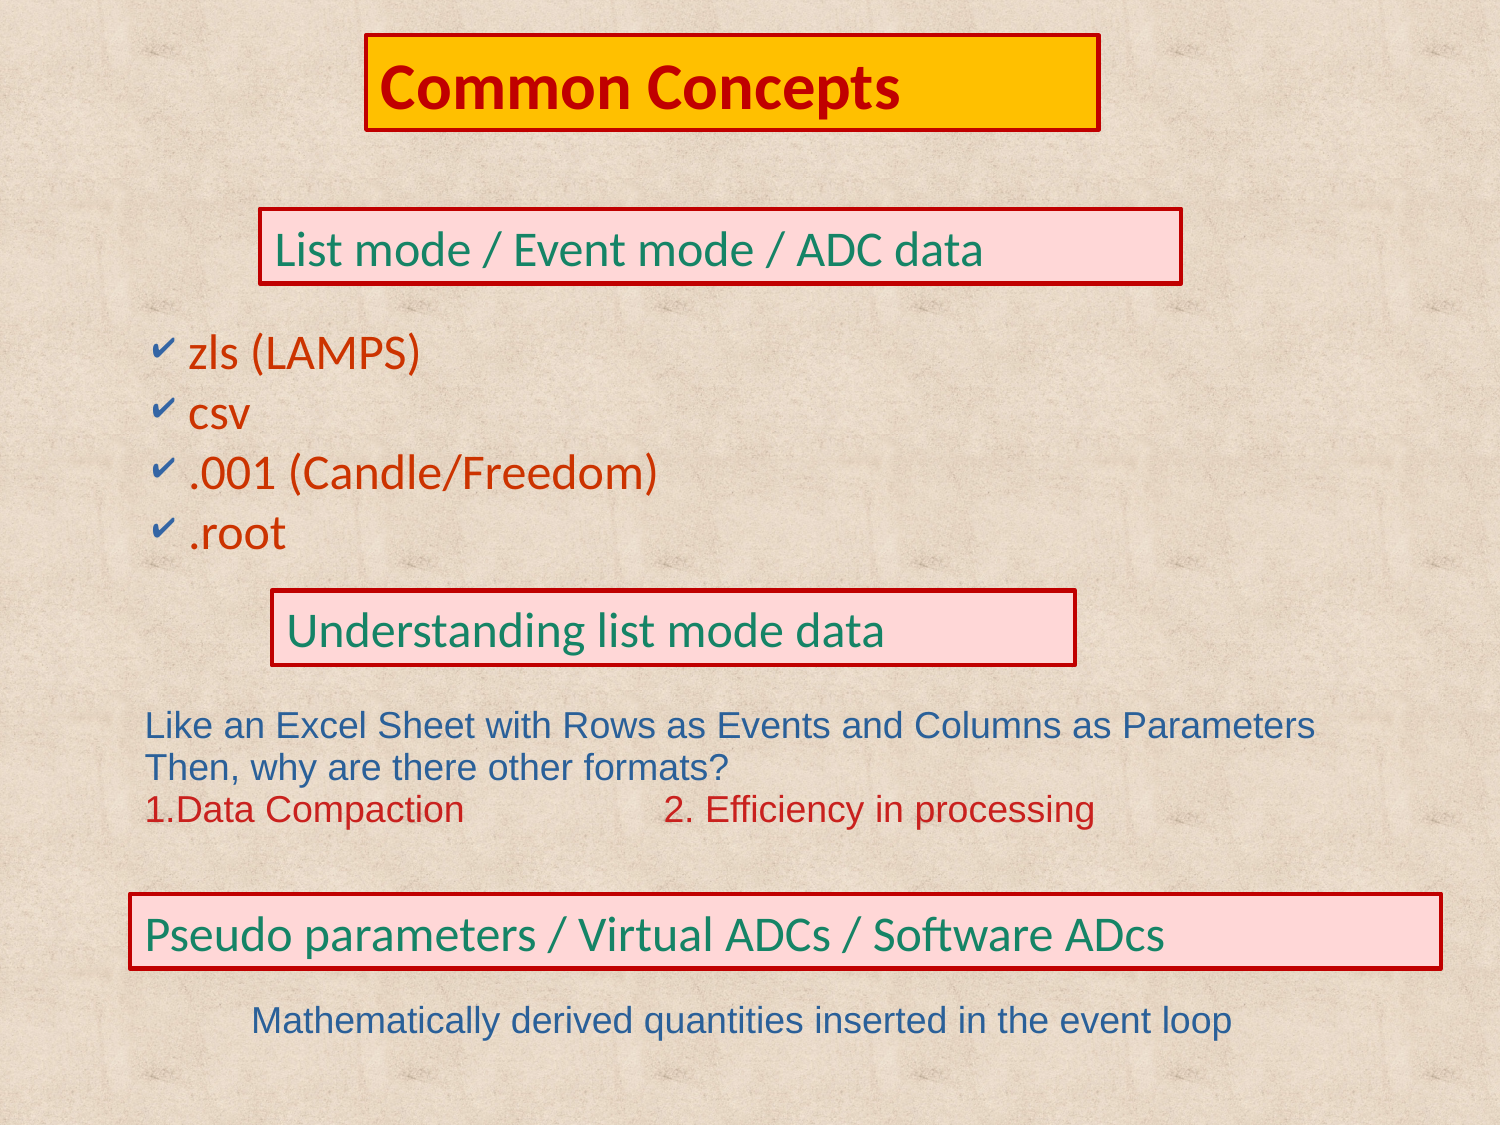

Common Concepts
List mode / Event mode / ADC data
zls (LAMPS)
csv
.001 (Candle/Freedom)
.root
Understanding list mode data
Like an Excel Sheet with Rows as Events and Columns as Parameters
Then, why are there other formats?
1.Data Compaction 2. Efficiency in processing
Pseudo parameters / Virtual ADCs / Software ADcs
Mathematically derived quantities inserted in the event loop